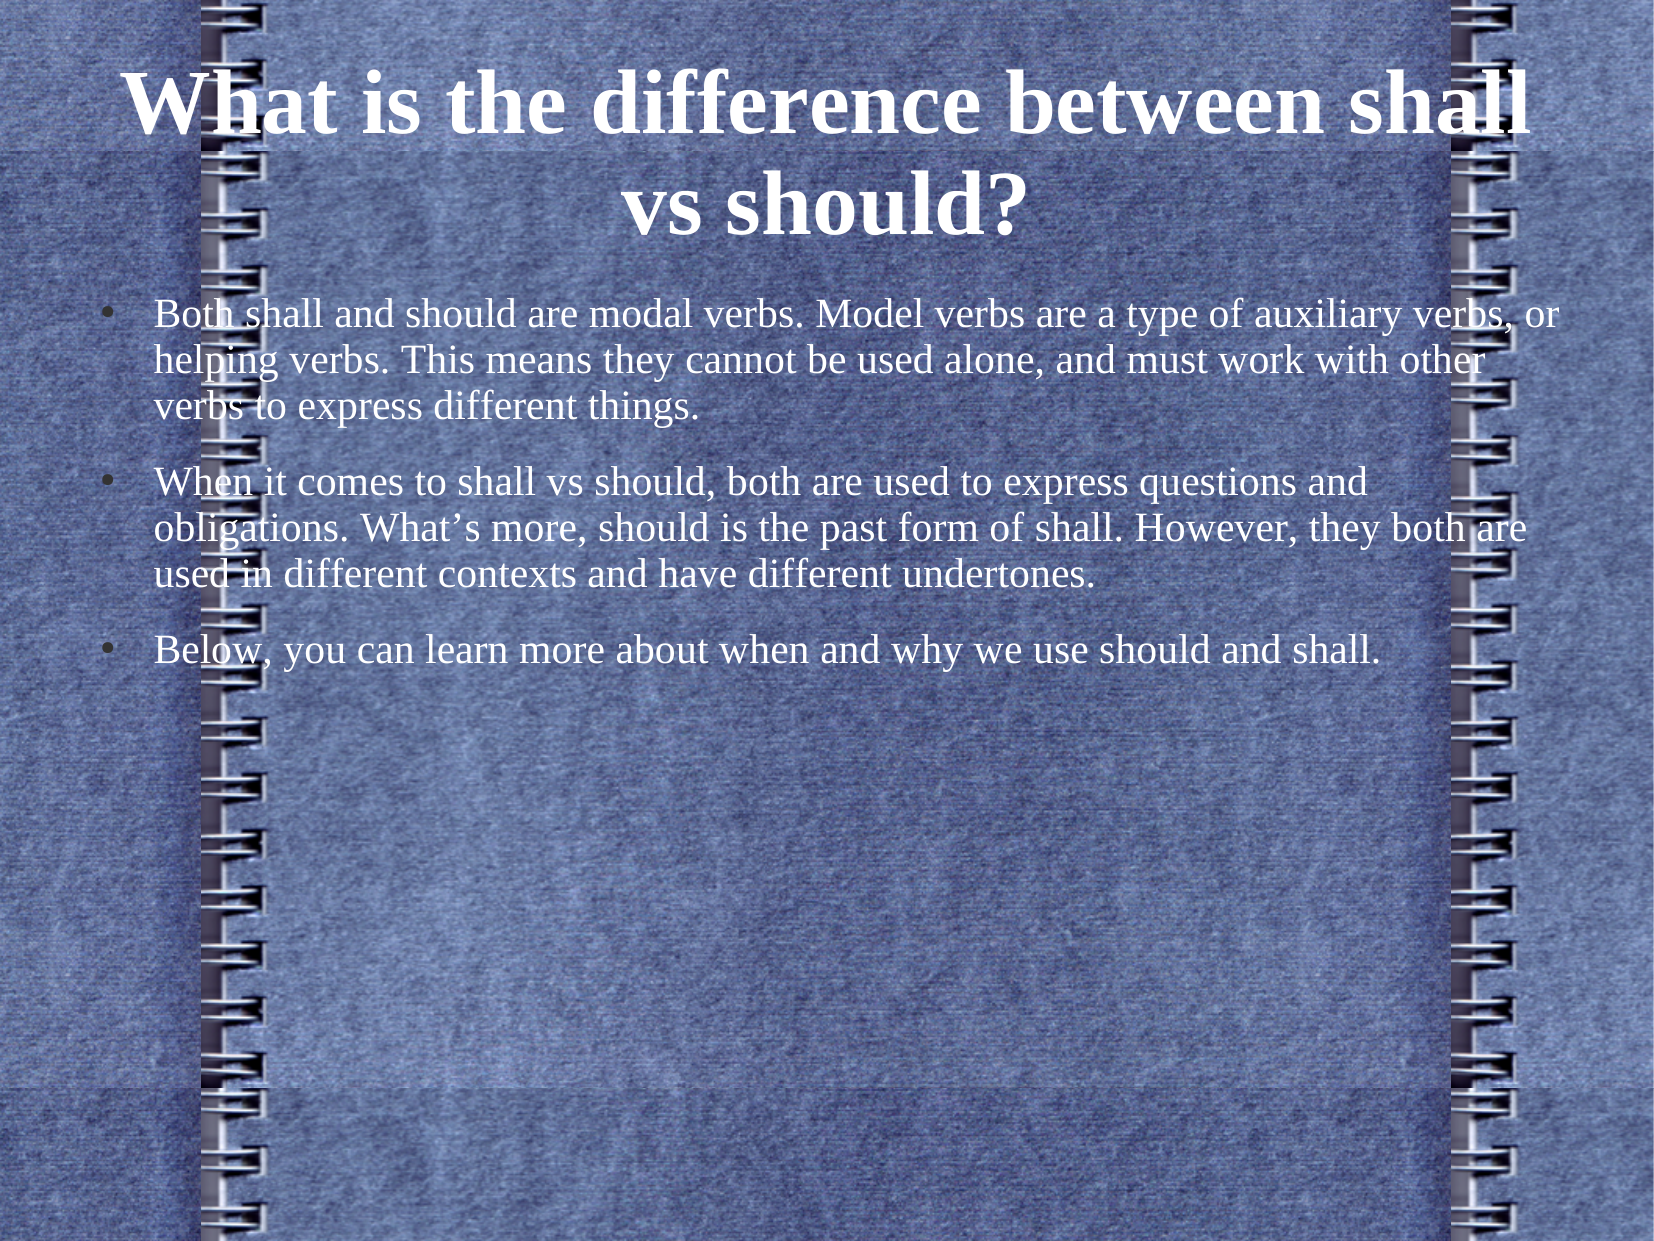

# What is the difference between shall vs should?
Both shall and should are modal verbs. Model verbs are a type of auxiliary verbs, or helping verbs. This means they cannot be used alone, and must work with other verbs to express different things.
When it comes to shall vs should, both are used to express questions and obligations. What’s more, should is the past form of shall. However, they both are used in different contexts and have different undertones.
Below, you can learn more about when and why we use should and shall.